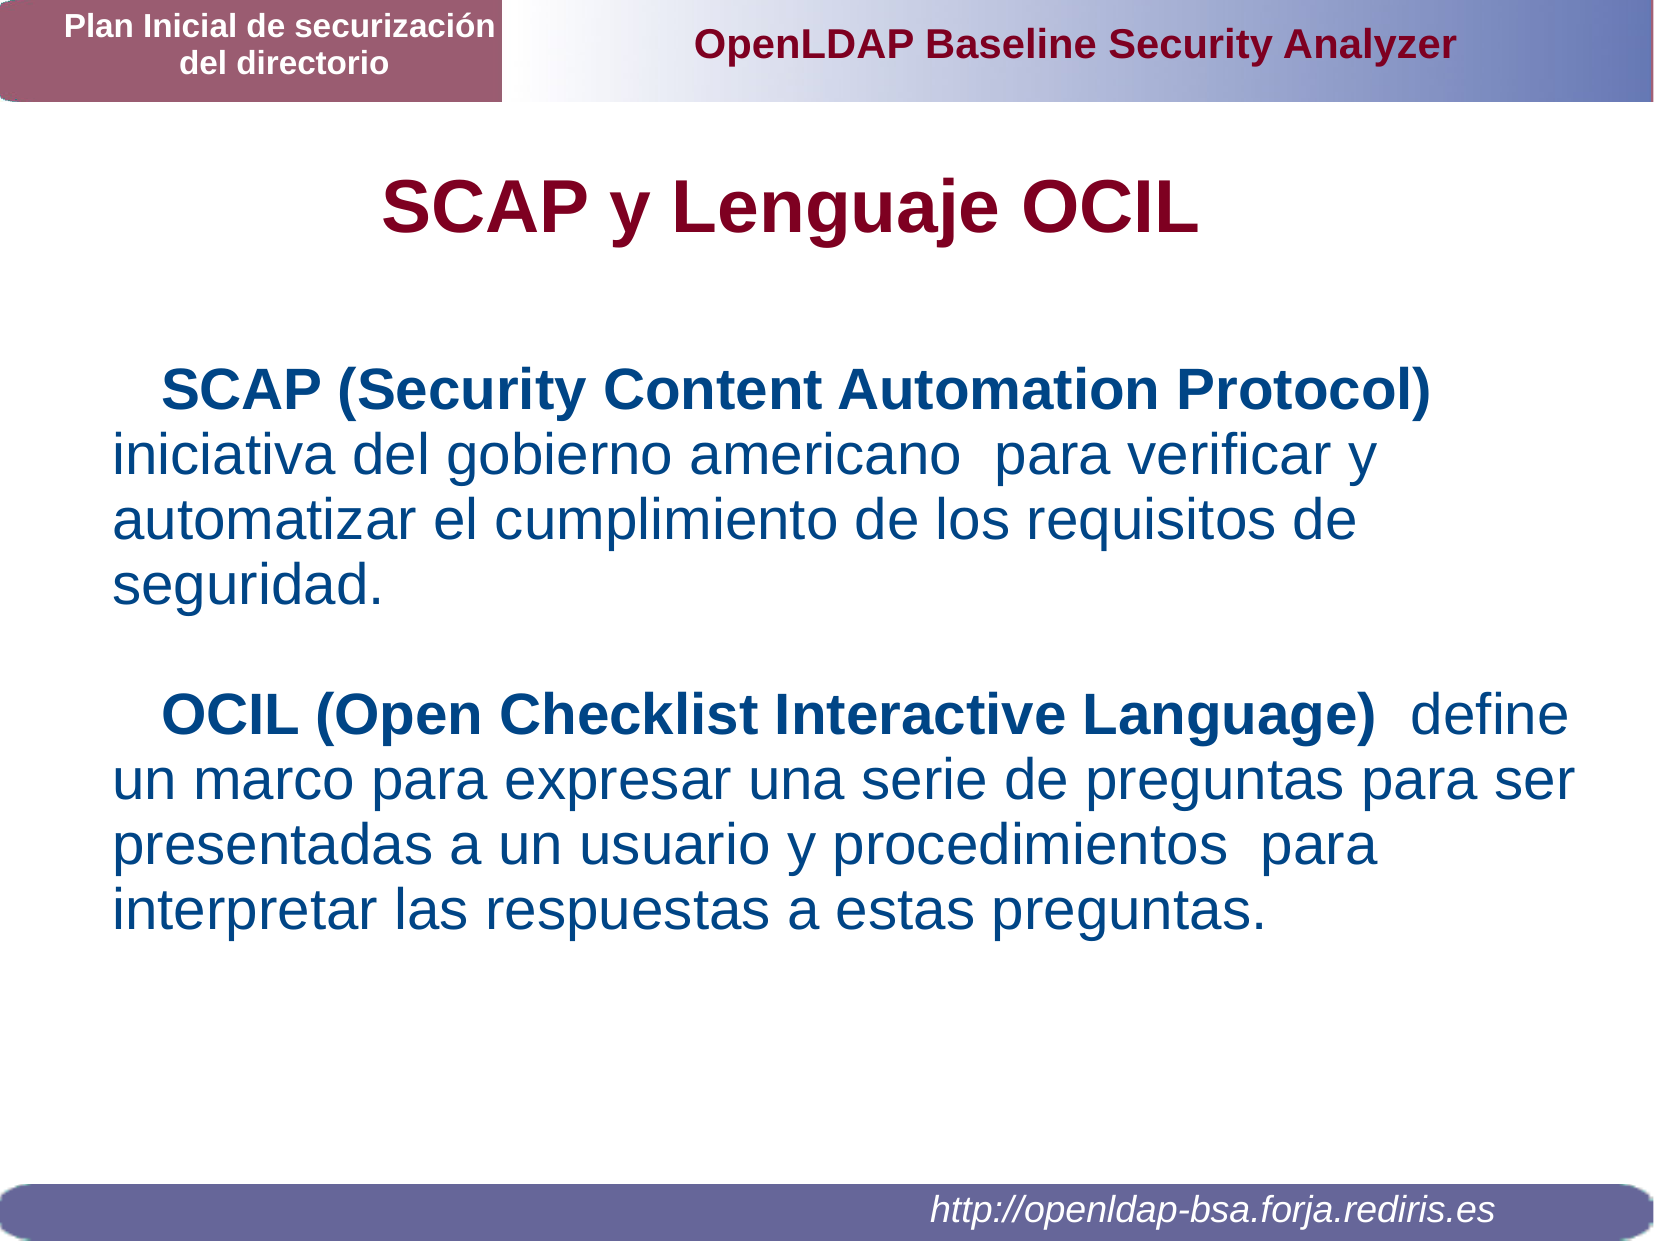

Plan Inicial de securización
 del directorio
OpenLDAP Baseline Security Analyzer
# SCAP y Lenguaje OCIL
 SCAP (Security Content Automation Protocol) iniciativa del gobierno americano para verificar y automatizar el cumplimiento de los requisitos de seguridad.
 OCIL (Open Checklist Interactive Language) define un marco para expresar una serie de preguntas para ser presentadas a un usuario y procedimientos para interpretar las respuestas a estas preguntas.
http://openldap-bsa.forja.rediris.es